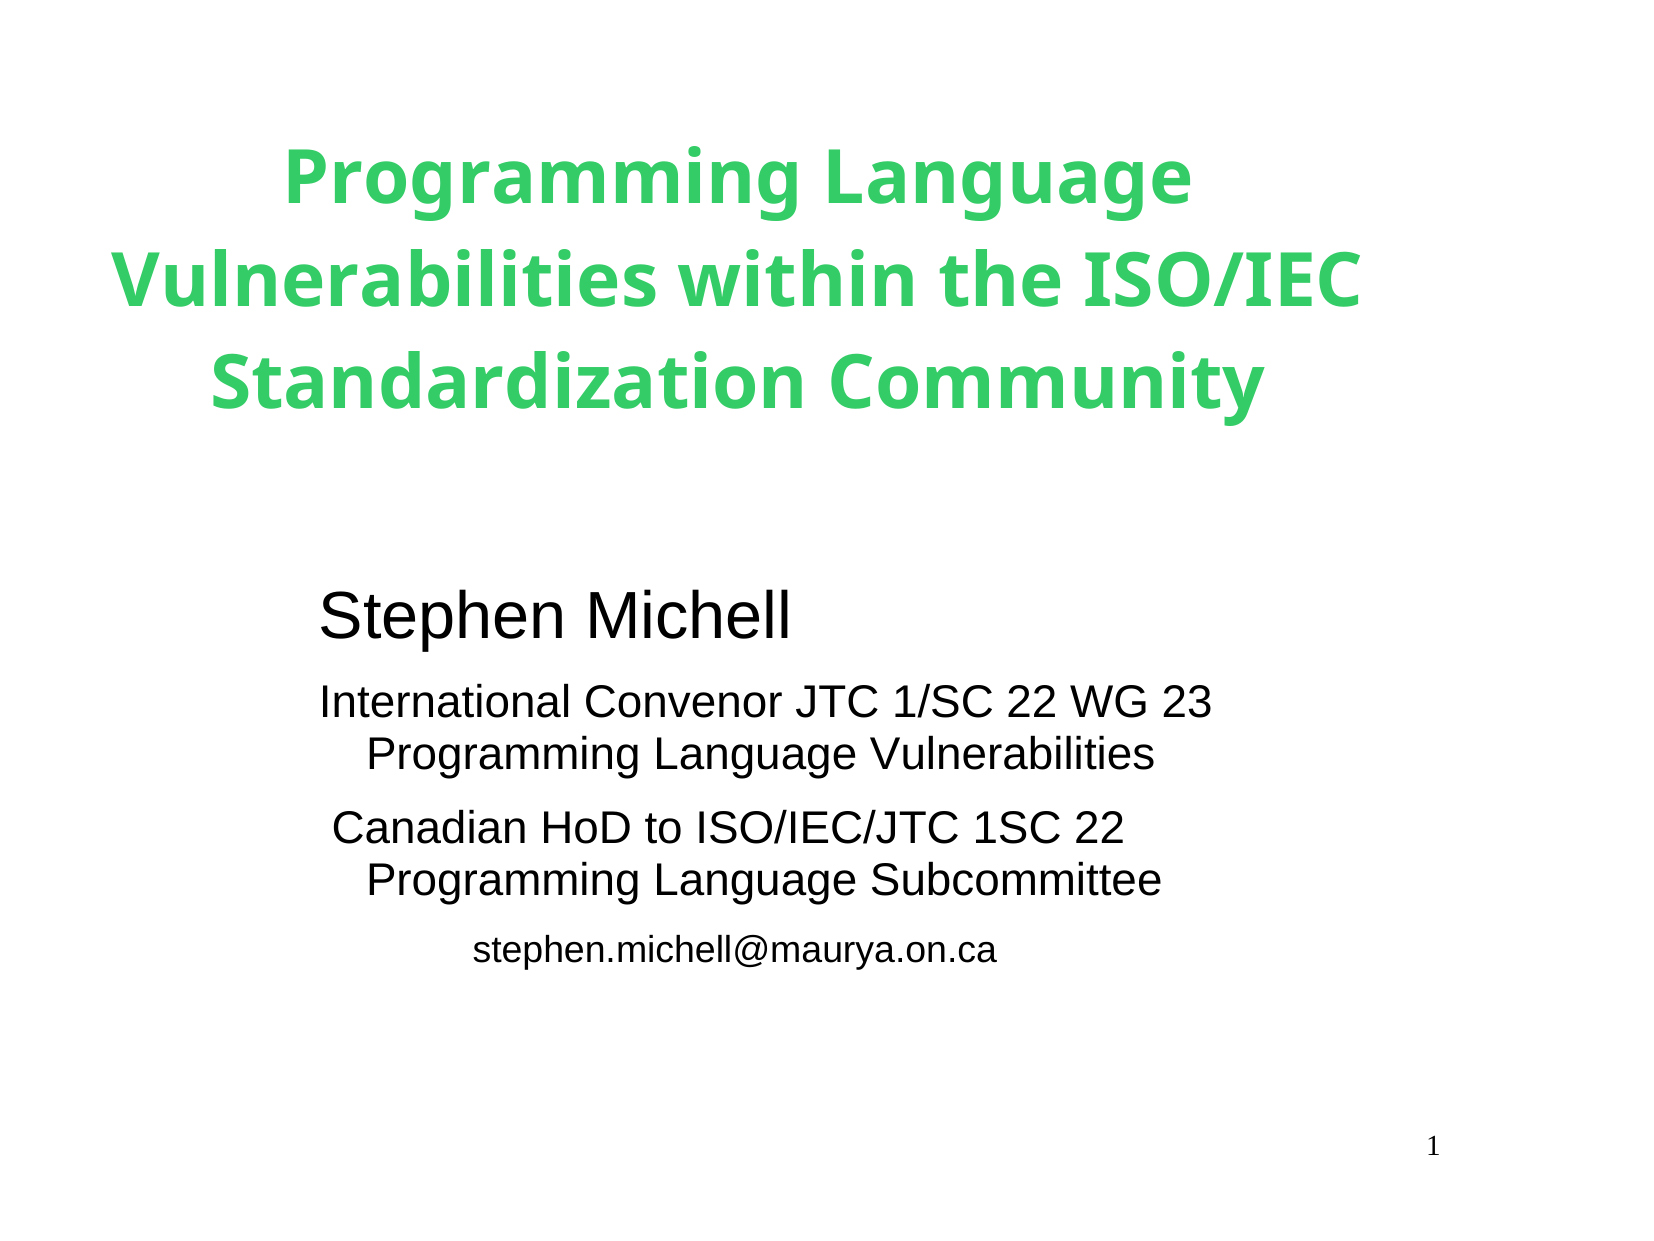

# Programming Language Vulnerabilities within the ISO/IEC Standardization Community
Stephen Michell
International Convenor JTC 1/SC 22 WG 23 Programming Language Vulnerabilities
 Canadian HoD to ISO/IEC/JTC 1SC 22
Programming Language Subcommittee
stephen.michell@maurya.on.ca
1